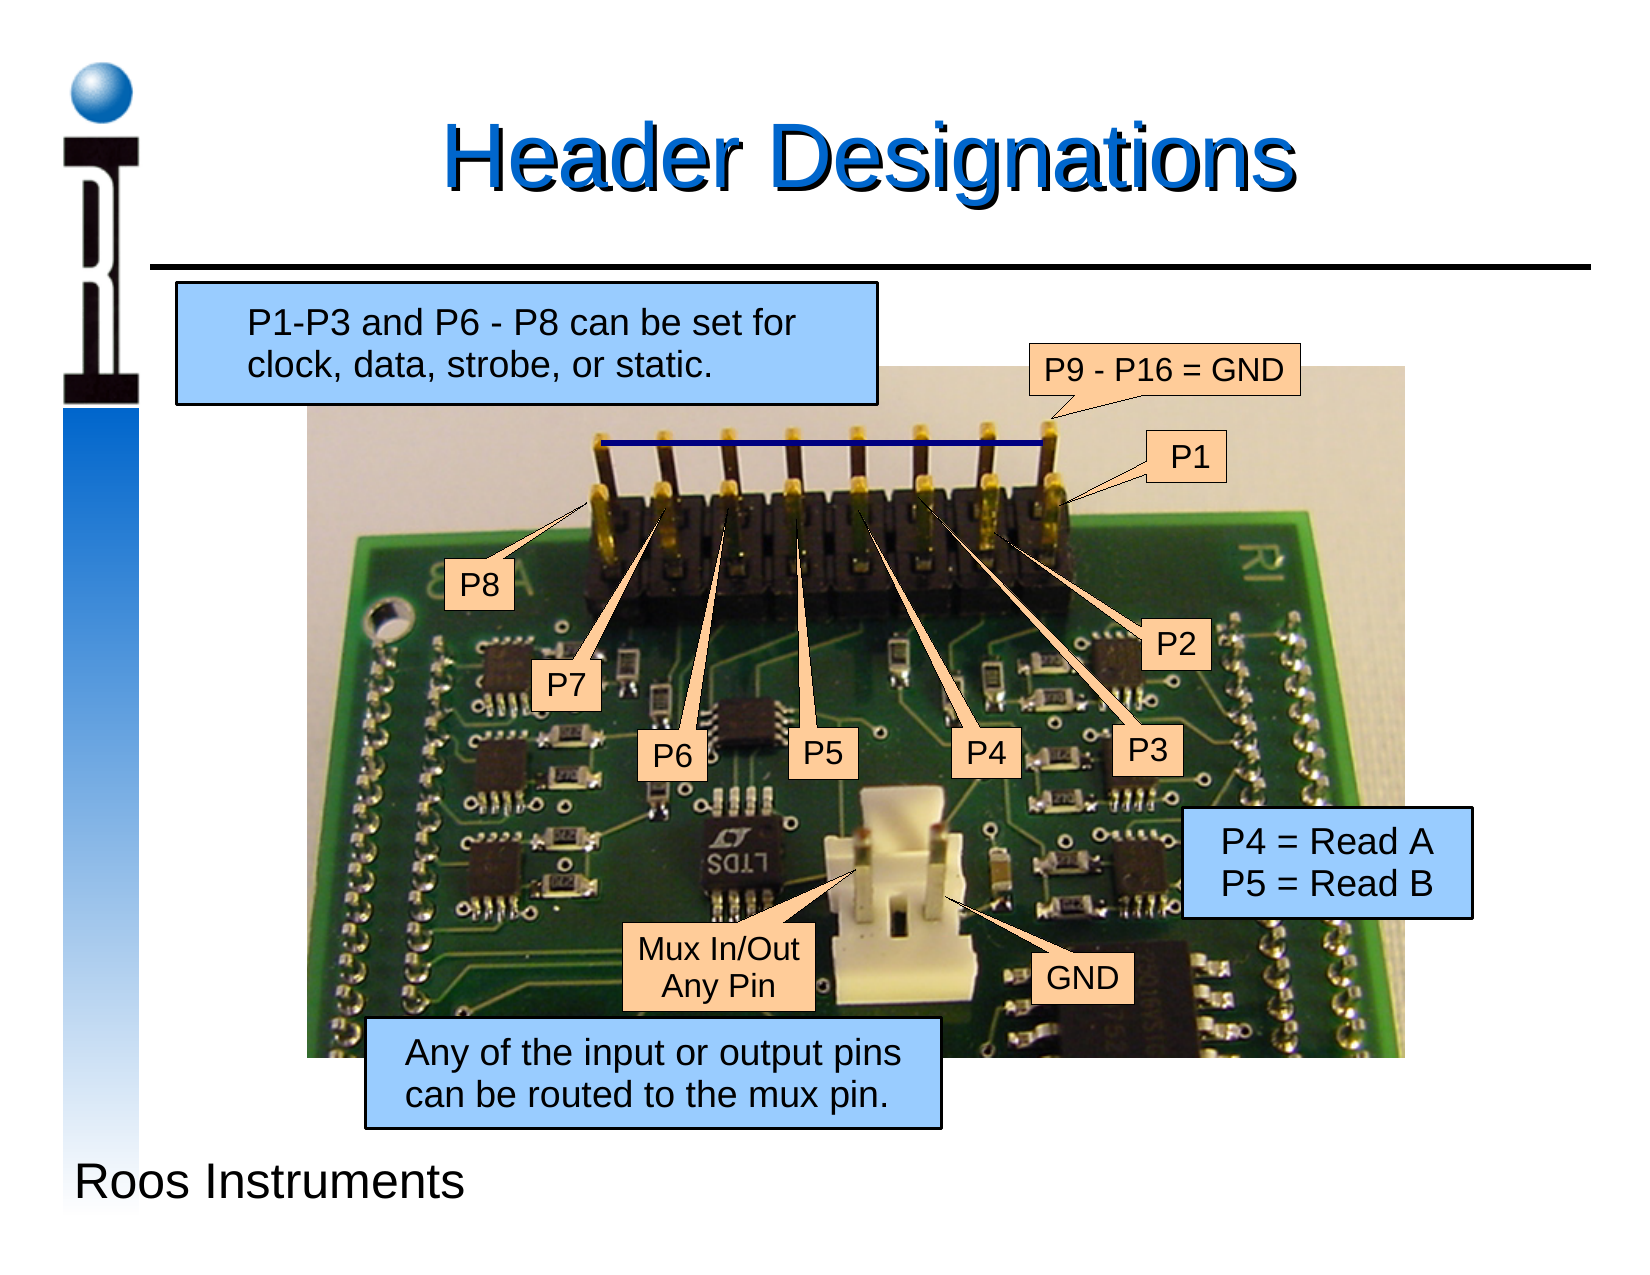

# Header Designations
P1-P3 and P6 - P8 can be set for
clock, data, strobe, or static.
P9 - P16 = GND
 P1
P8
P2
P7
P3
P4
P5
P6
P4 = Read A
P5 = Read B
Mux In/Out
Any Pin
GND
Any of the input or output pins
can be routed to the mux pin.